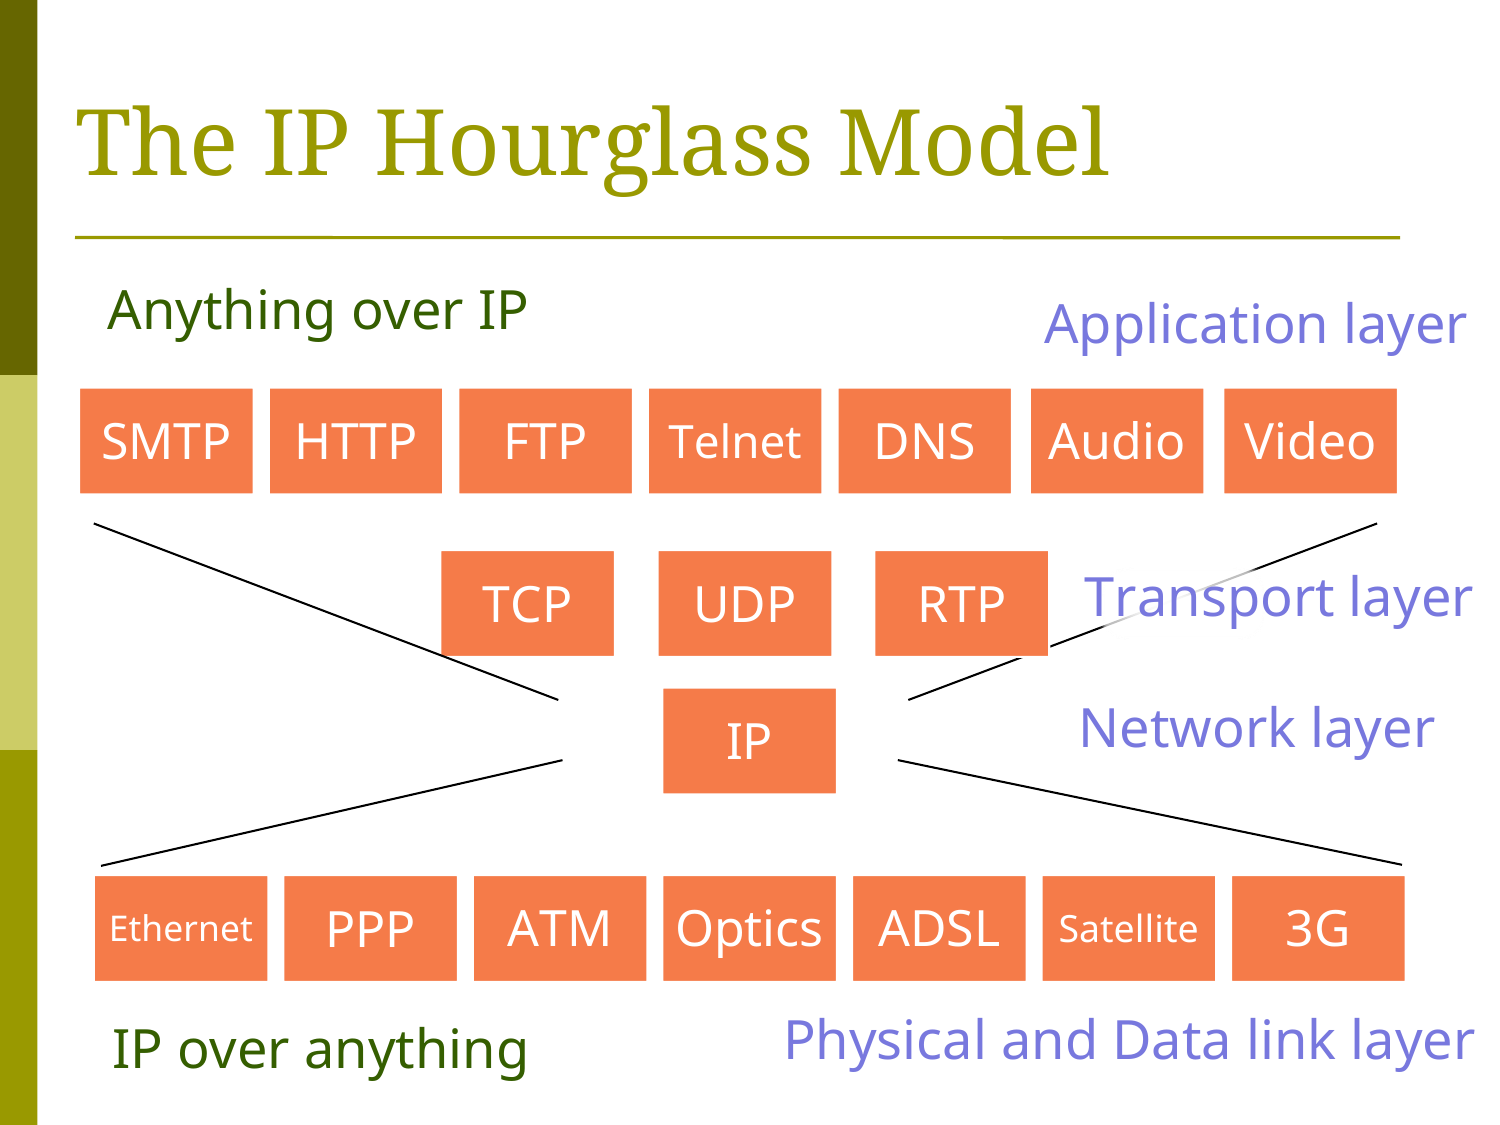

The IP Hourglass Model
Anything over IP
Application layer
SMTP
HTTP
FTP
Telnet
DNS
Audio
Video
TCP
UDP
RTP
Transport layer
IP
Network layer
Ethernet
PPP
ATM
Optics
ADSL
Satellite
3G
Physical and Data link layer
IP over anything